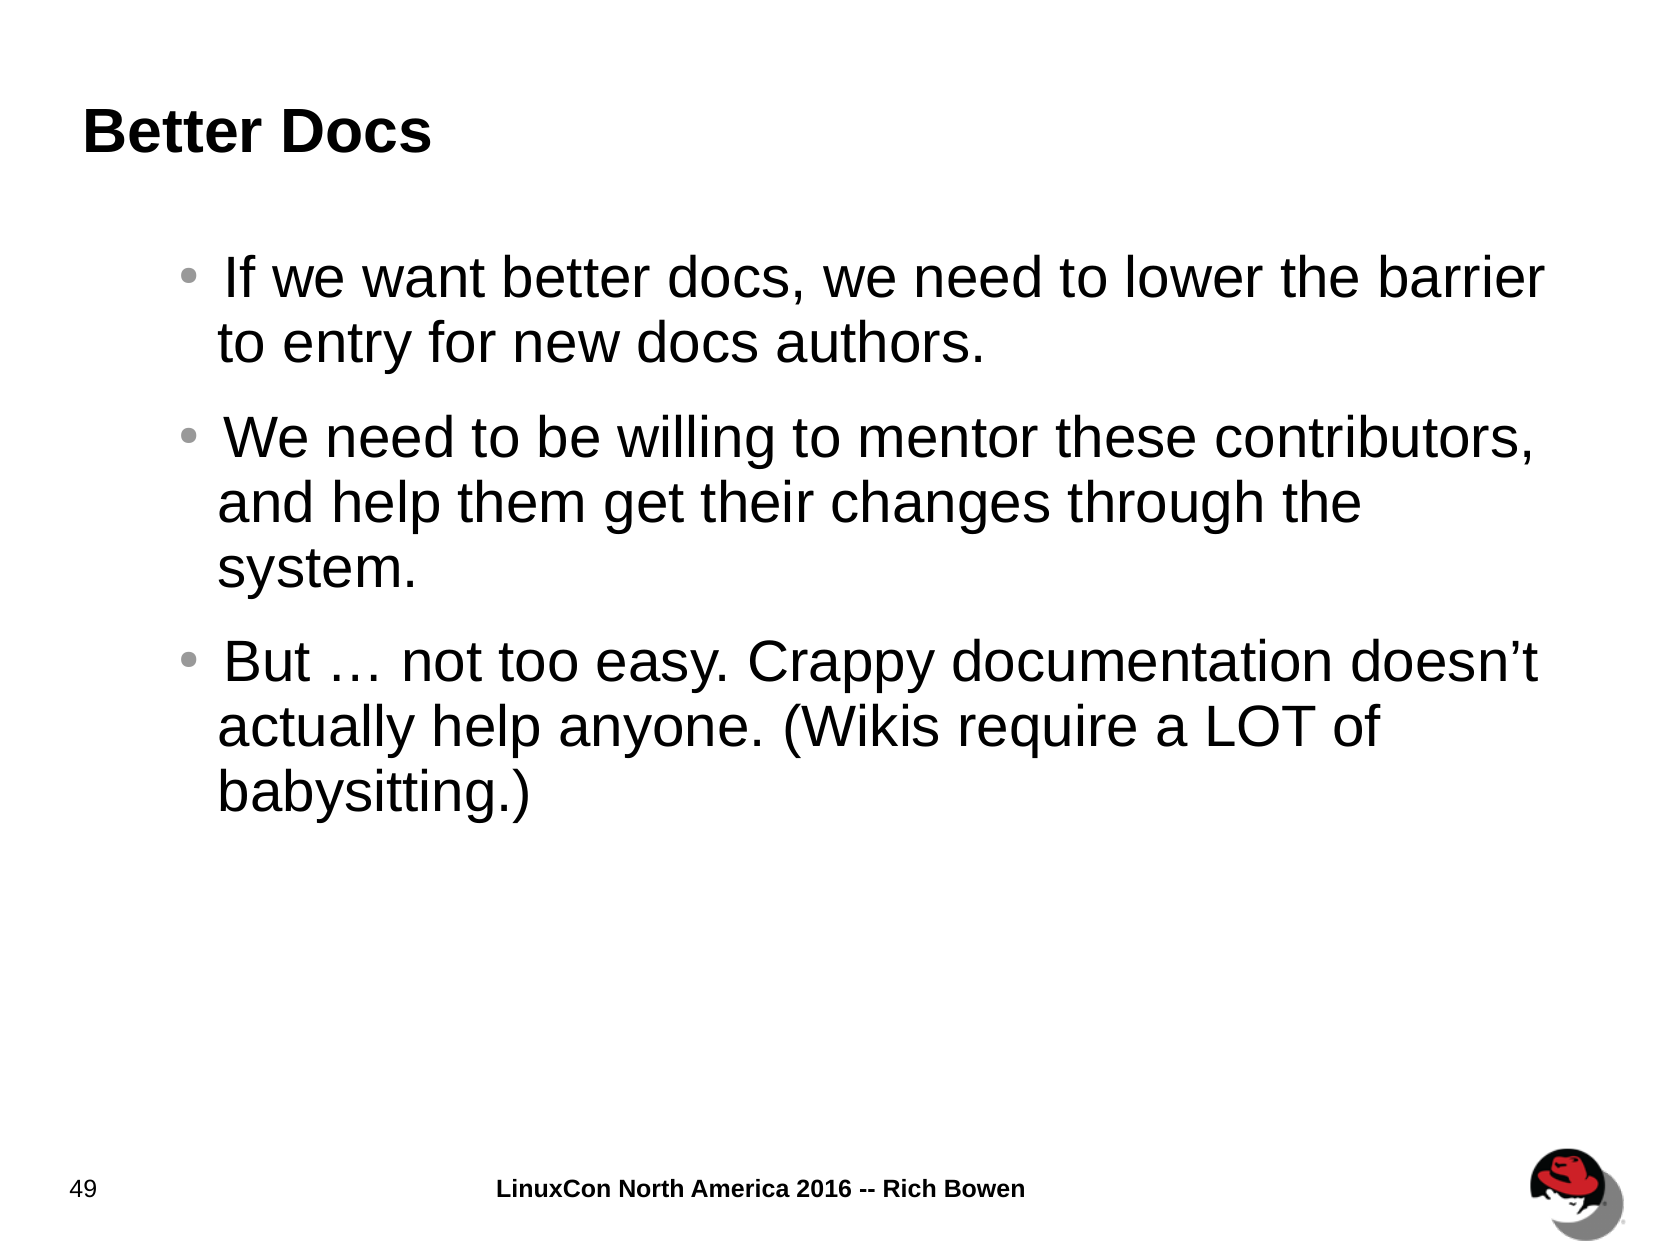

# Better Docs
If we want better docs, we need to lower the barrier to entry for new docs authors.
We need to be willing to mentor these contributors, and help them get their changes through the system.
But … not too easy. Crappy documentation doesn’t actually help anyone. (Wikis require a LOT of babysitting.)